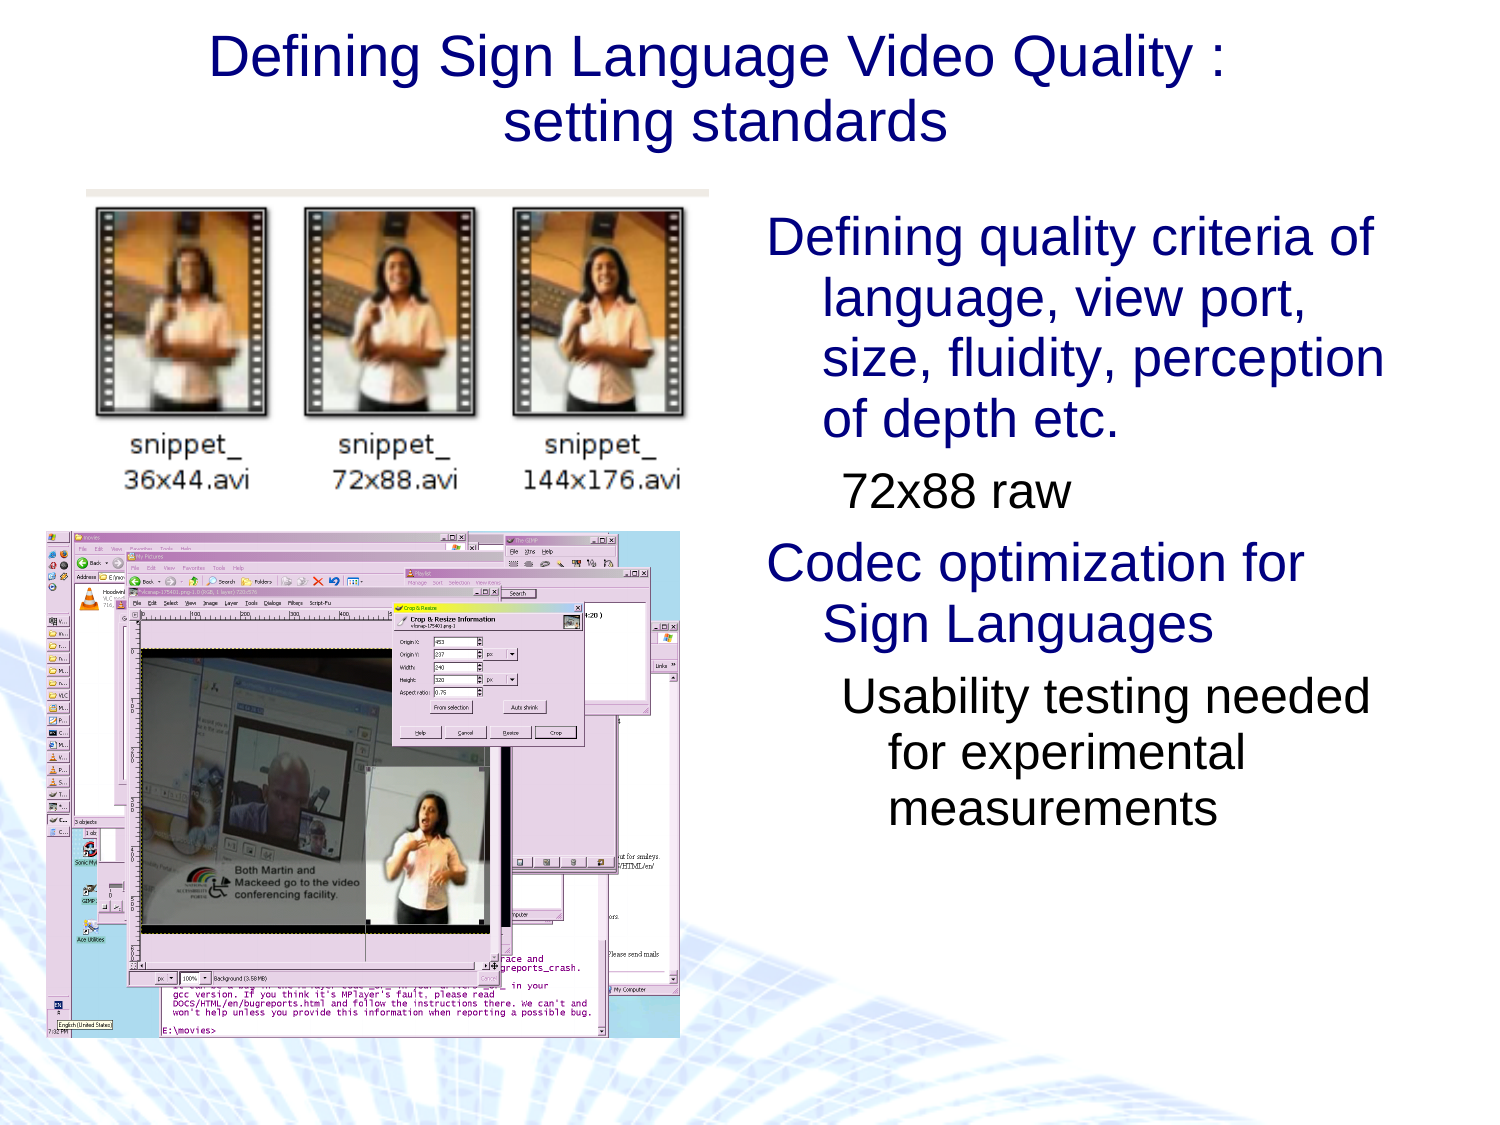

# Defining Sign Language Video Quality : setting standards
Defining quality criteria of language, view port, size, fluidity, perception of depth etc.
72x88 raw
Codec optimization for Sign Languages
Usability testing needed for experimental measurements